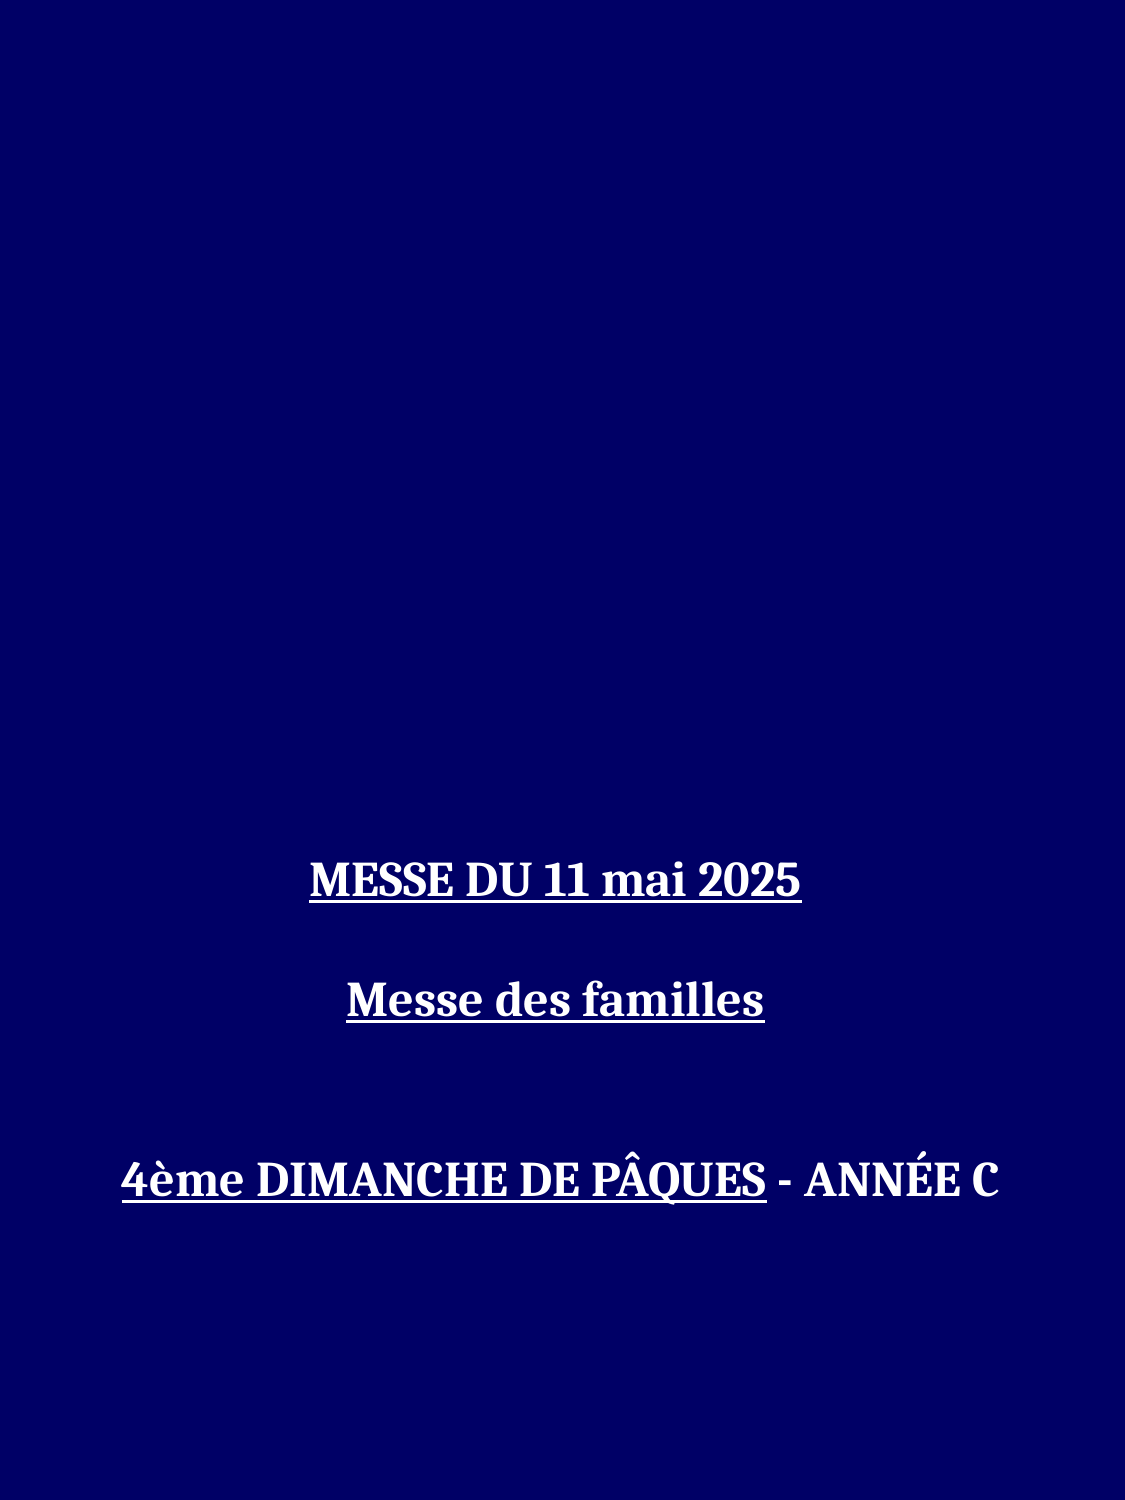

MESSE DU 11 mai 2025
Messe des familles
 4ème DIMANCHE DE PÂQUES - ANNÉE C